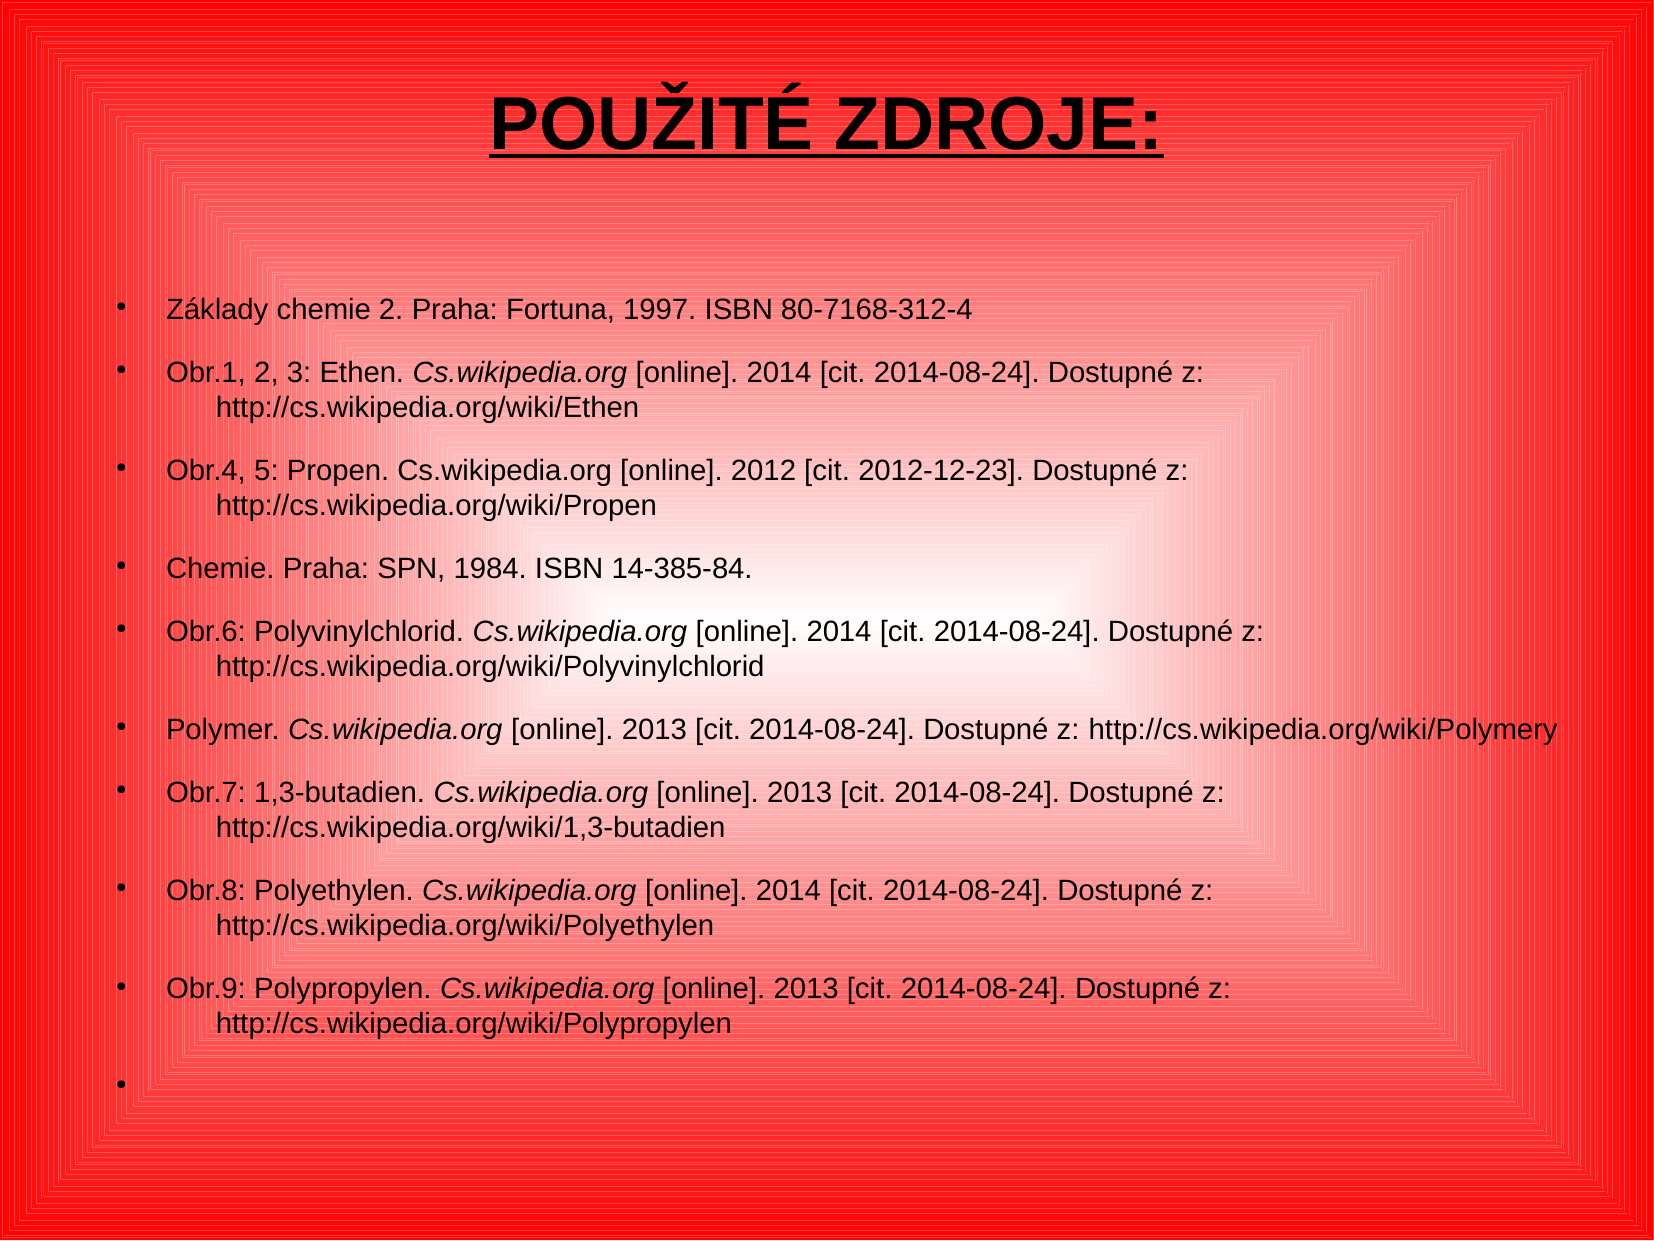

# POUŽITÉ ZDROJE:
Základy chemie 2. Praha: Fortuna, 1997. ISBN 80-7168-312-4
Obr.1, 2, 3: Ethen. Cs.wikipedia.org [online]. 2014 [cit. 2014-08-24]. Dostupné z: http://cs.wikipedia.org/wiki/Ethen
Obr.4, 5: Propen. Cs.wikipedia.org [online]. 2012 [cit. 2012-12-23]. Dostupné z: http://cs.wikipedia.org/wiki/Propen
Chemie. Praha: SPN, 1984. ISBN 14-385-84.
Obr.6: Polyvinylchlorid. Cs.wikipedia.org [online]. 2014 [cit. 2014-08-24]. Dostupné z: http://cs.wikipedia.org/wiki/Polyvinylchlorid
Polymer. Cs.wikipedia.org [online]. 2013 [cit. 2014-08-24]. Dostupné z: http://cs.wikipedia.org/wiki/Polymery
Obr.7: 1,3-butadien. Cs.wikipedia.org [online]. 2013 [cit. 2014-08-24]. Dostupné z: http://cs.wikipedia.org/wiki/1,3-butadien
Obr.8: Polyethylen. Cs.wikipedia.org [online]. 2014 [cit. 2014-08-24]. Dostupné z: http://cs.wikipedia.org/wiki/Polyethylen
Obr.9: Polypropylen. Cs.wikipedia.org [online]. 2013 [cit. 2014-08-24]. Dostupné z: http://cs.wikipedia.org/wiki/Polypropylen